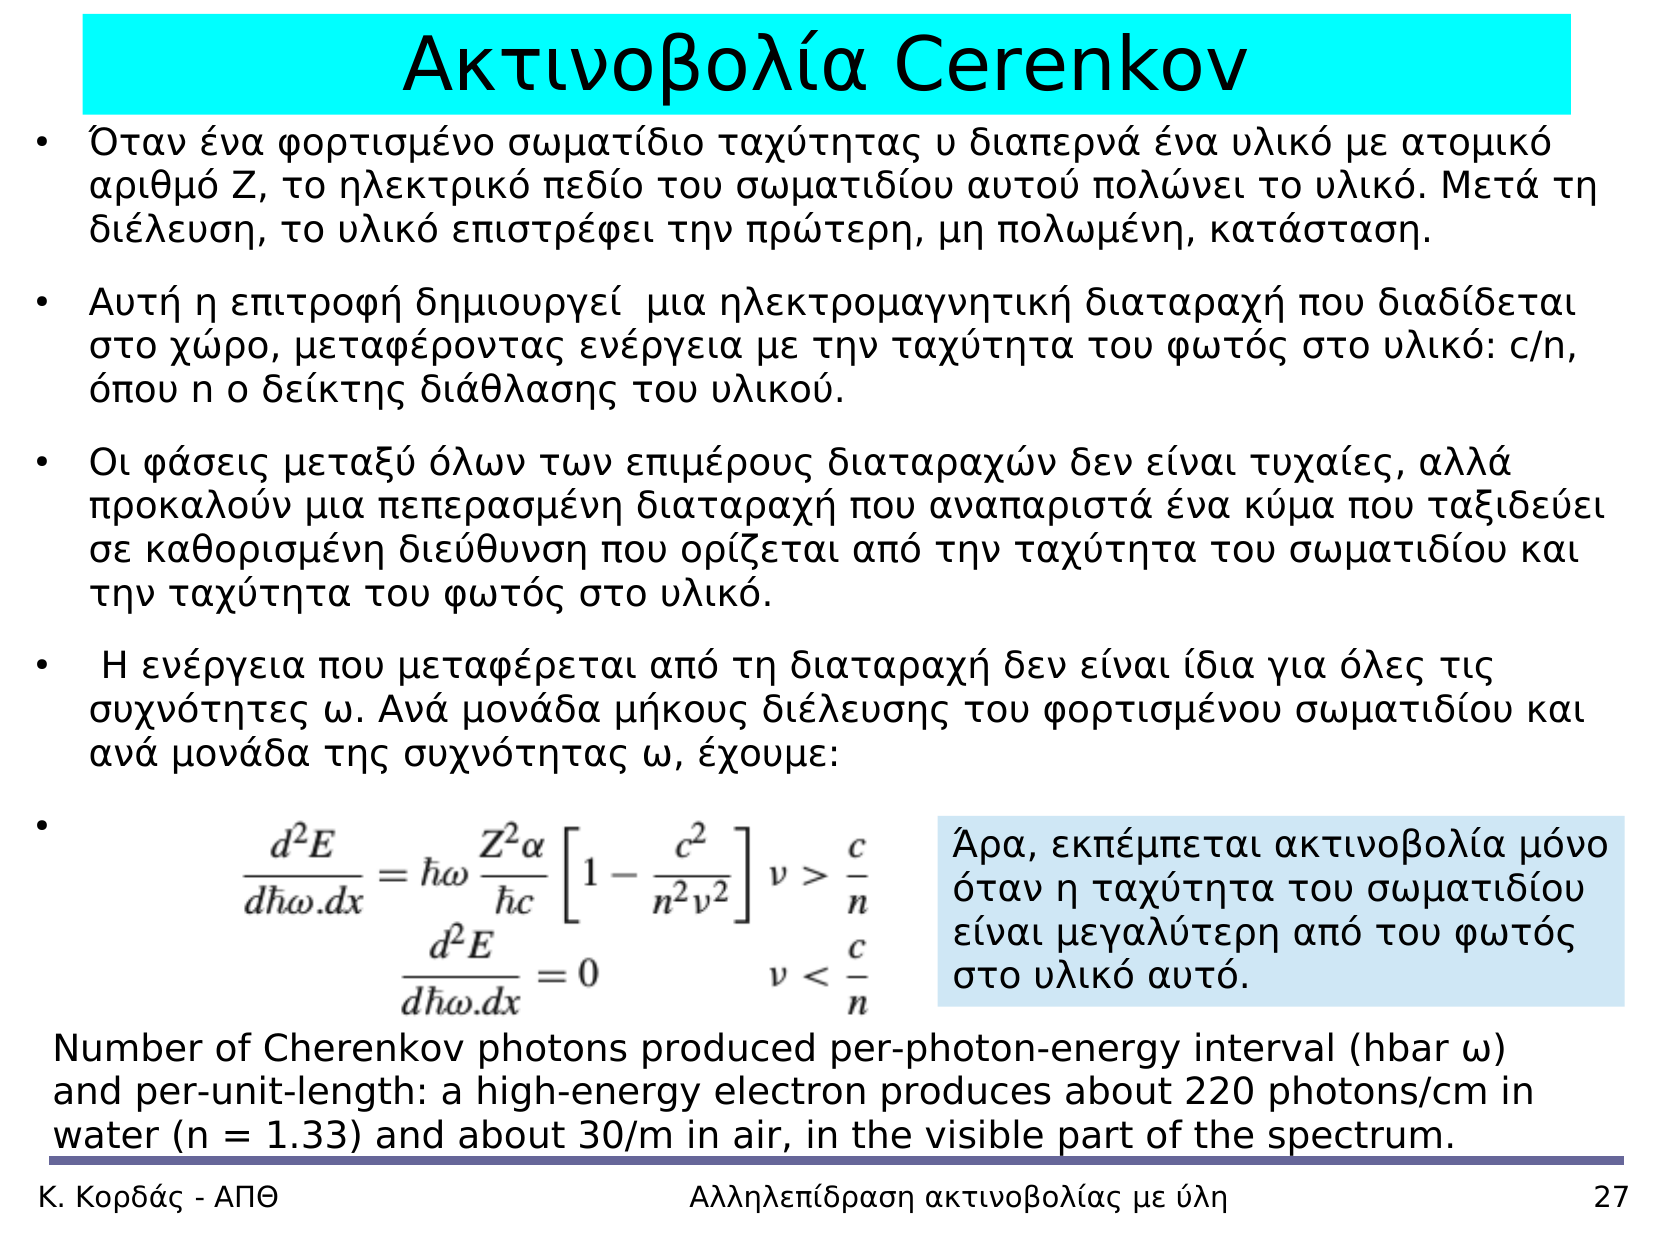

# Ακτινοβολία Cerenkov
Όταν ένα φορτισμένο σωματίδιο ταχύτητας υ διαπερνά ένα υλικό με ατομικό αριθμό Ζ, το ηλεκτρικό πεδίο του σωματιδίου αυτού πολώνει το υλικό. Μετά τη διέλευση, το υλικό επιστρέφει την πρώτερη, μη πολωμένη, κατάσταση.
Αυτή η επιτροφή δημιουργεί μια ηλεκτρομαγνητική διαταραχή που διαδίδεται στο χώρο, μεταφέροντας ενέργεια με την ταχύτητα του φωτός στο υλικό: c/n, όπου n ο δείκτης διάθλασης του υλικού.
Οι φάσεις μεταξύ όλων των επιμέρους διαταραχών δεν είναι τυχαίες, αλλά προκαλούν μια πεπερασμένη διαταραχή που αναπαριστά ένα κύμα που ταξιδεύει σε καθορισμένη διεύθυνση που ορίζεται από την ταχύτητα του σωματιδίου και την ταχύτητα του φωτός στο υλικό.
 Η ενέργεια που μεταφέρεται από τη διαταραχή δεν είναι ίδια για όλες τις συχνότητες ω. Ανά μονάδα μήκους διέλευσης του φορτισμένου σωματιδίου και ανά μονάδα της συχνότητας ω, έχουμε:
Άρα, εκπέμπεται ακτινοβολία μόνο
όταν η ταχύτητα του σωματιδίου
είναι μεγαλύτερη από του φωτός
στο υλικό αυτό.
Νumber of Cherenkov photons produced per-photon-energy interval (hbar ω)
and per-unit-length: a high-energy electron produces about 220 photons/cm in water (n = 1.33) and about 30/m in air, in the visible part of the spectrum.
Κ. Κορδάς - ΑΠΘ
Αλληλεπίδραση ακτινοβολίας με ύλη
27